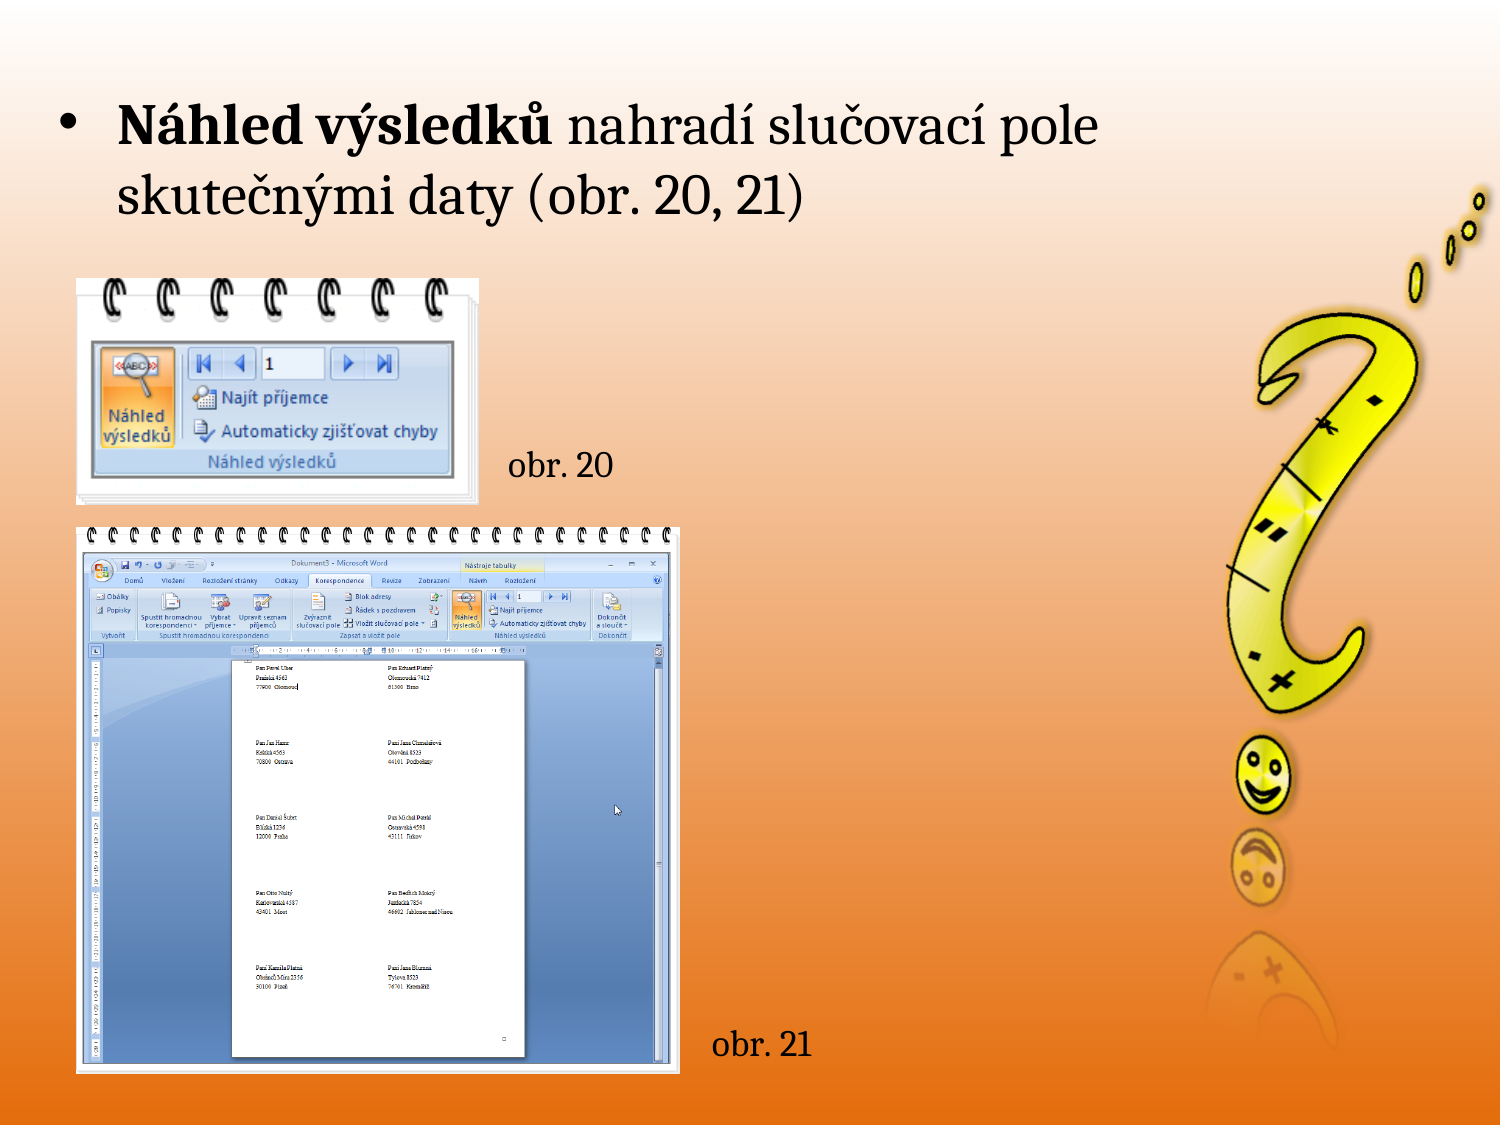

Náhled výsledků nahradí slučovací pole skutečnými daty (obr. 20, 21)
obr. 20
obr. 21